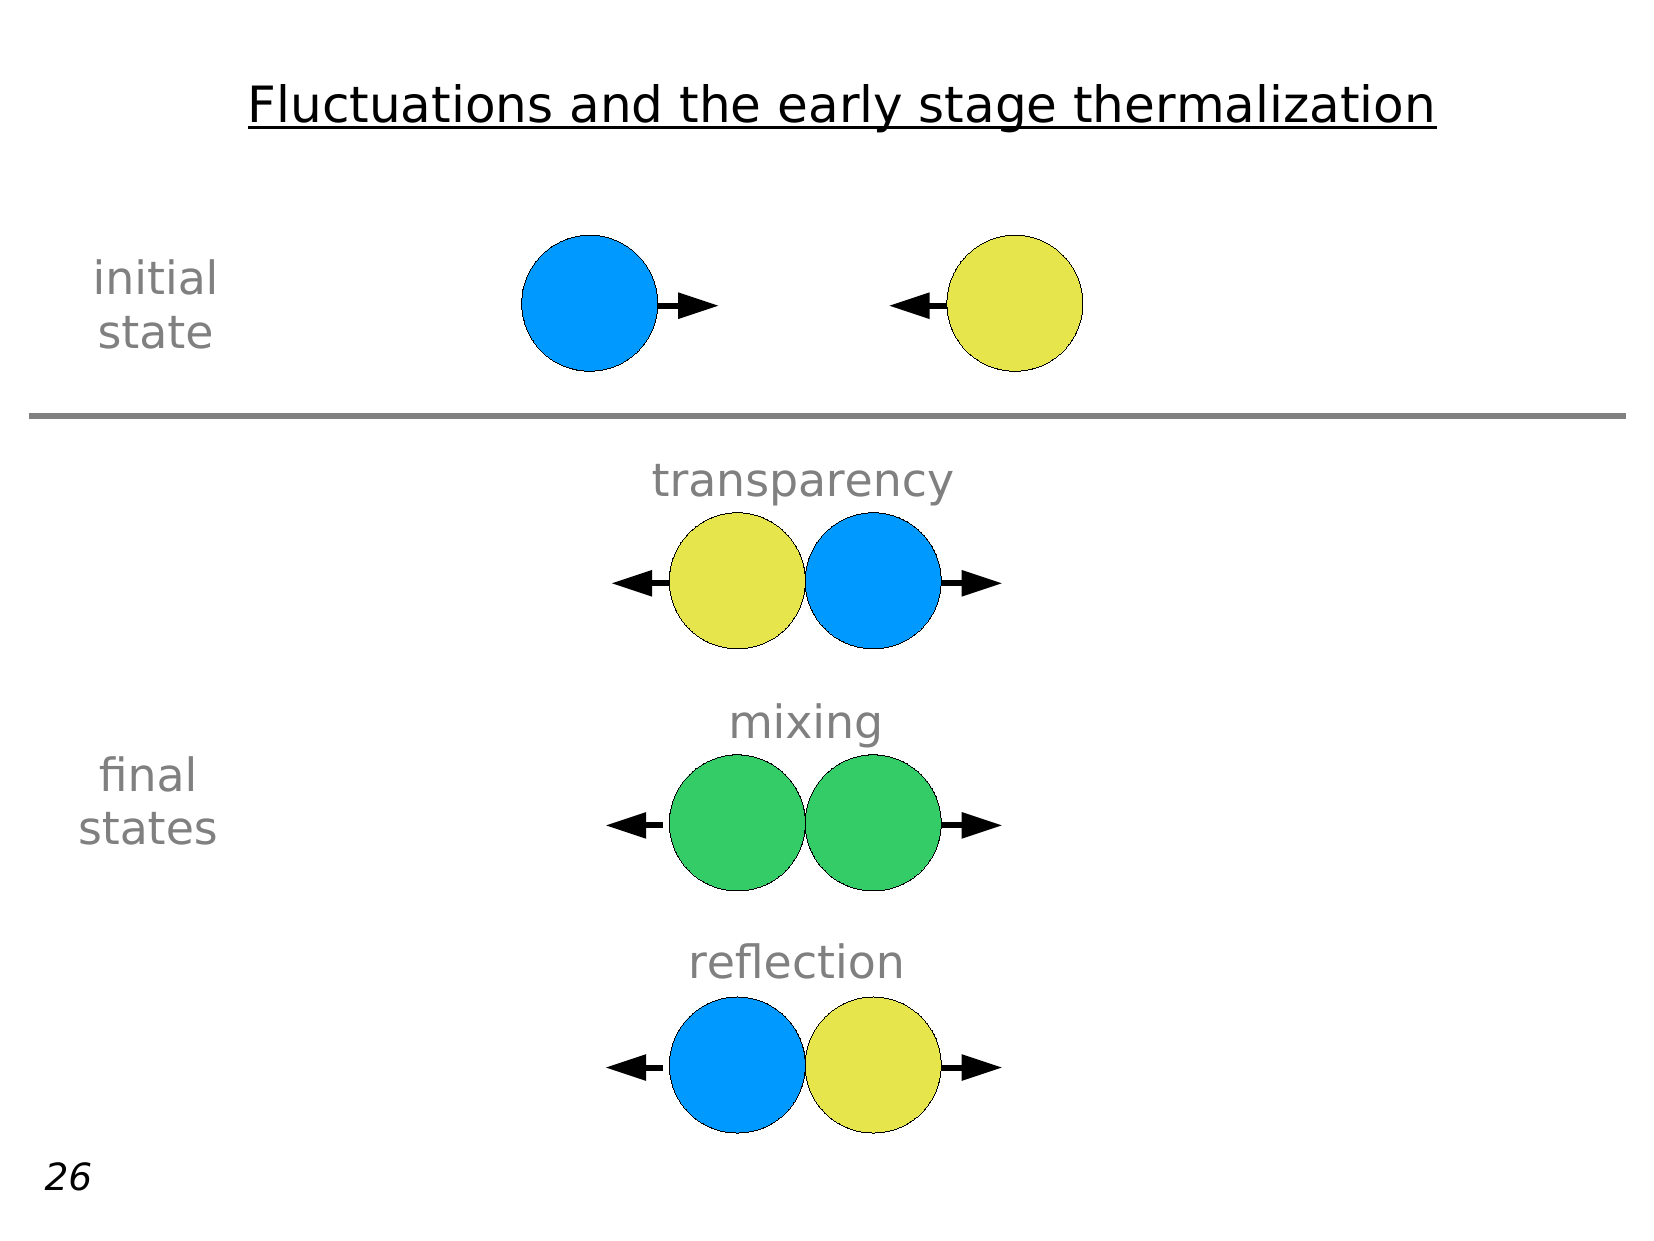

Fluctuations and the early stage thermalization
 initial
state
transparency
mixing
 final
states
reflection